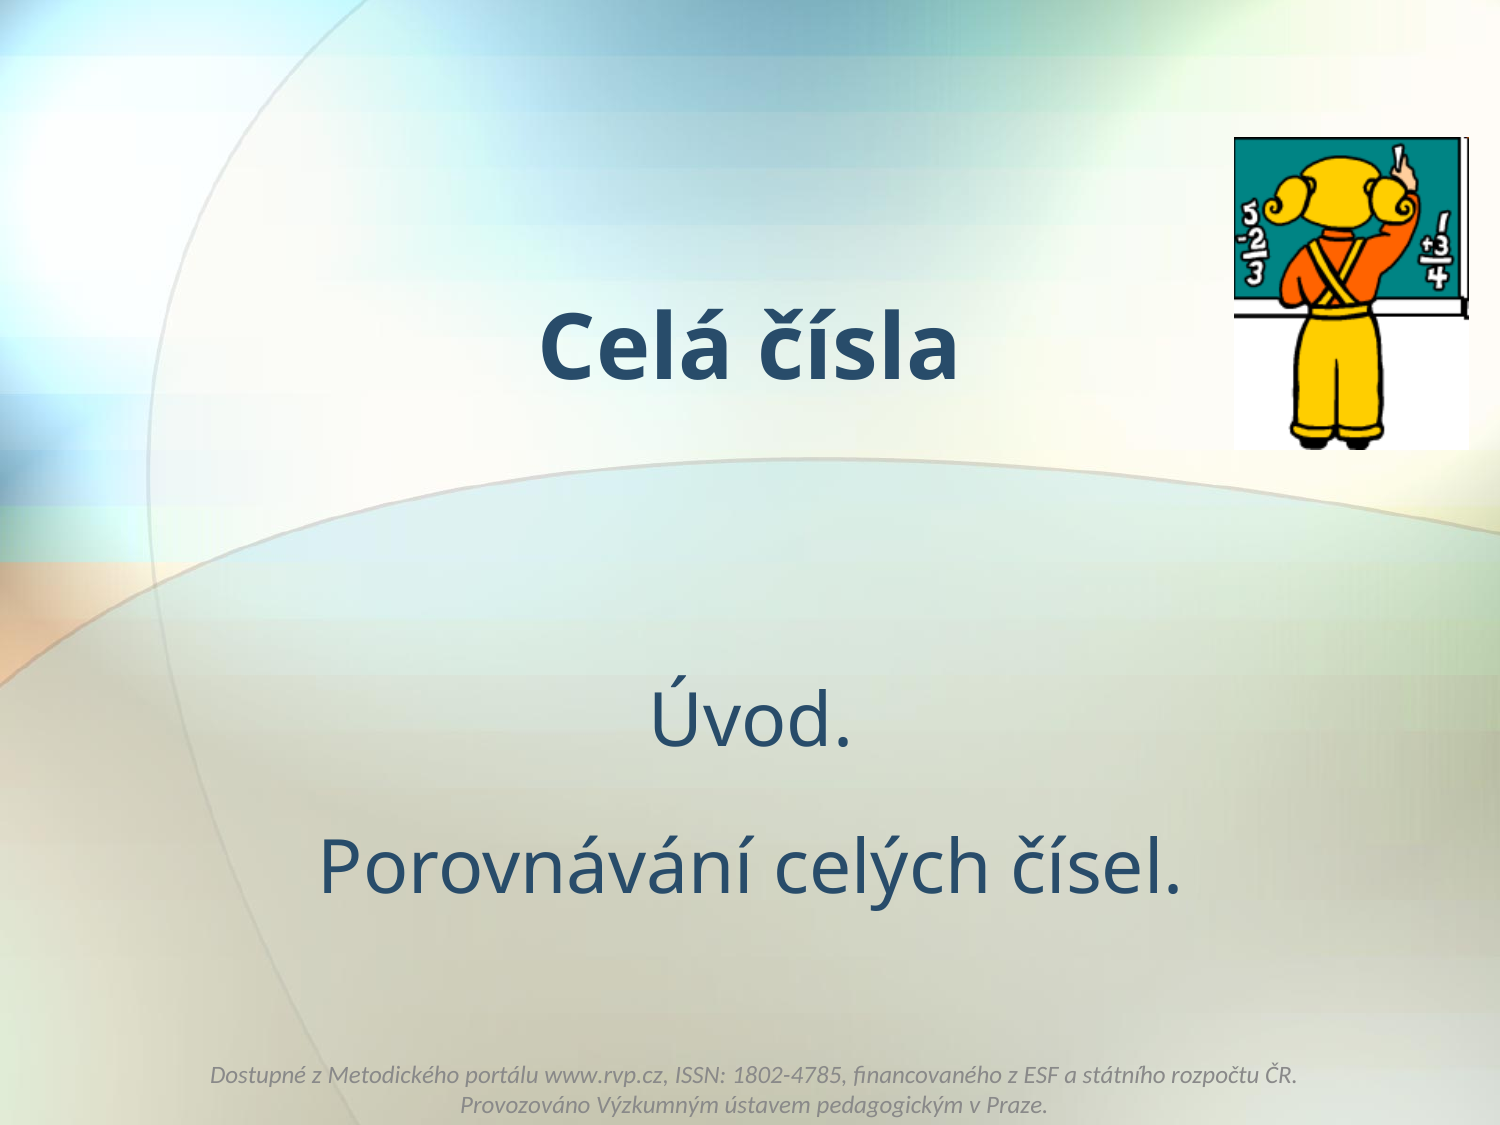

# Celá čísla
Úvod.
Porovnávání celých čísel.